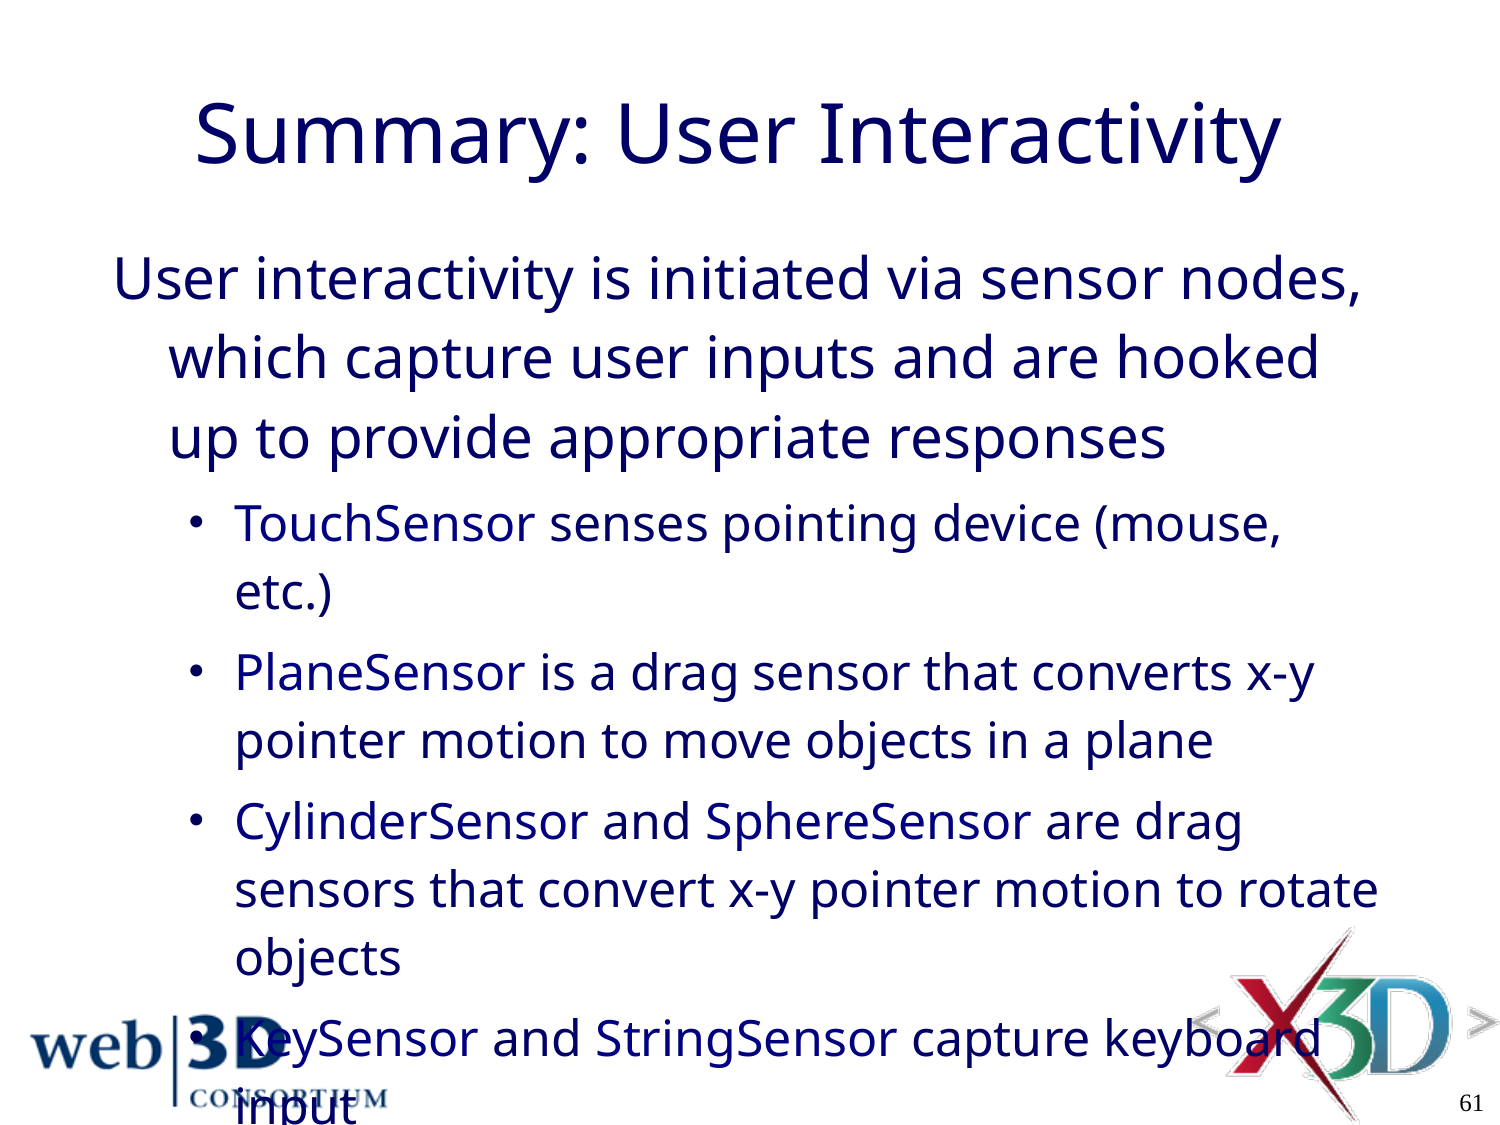

# Summary: User Interactivity
User interactivity is initiated via sensor nodes, which capture user inputs and are hooked up to provide appropriate responses
TouchSensor senses pointing device (mouse, etc.)
PlaneSensor is a drag sensor that converts x-y pointer motion to move objects in a plane
CylinderSensor and SphereSensor are drag sensors that convert x-y pointer motion to rotate objects
KeySensor and StringSensor capture keyboard input
Interactivity sensors initiate animation chains